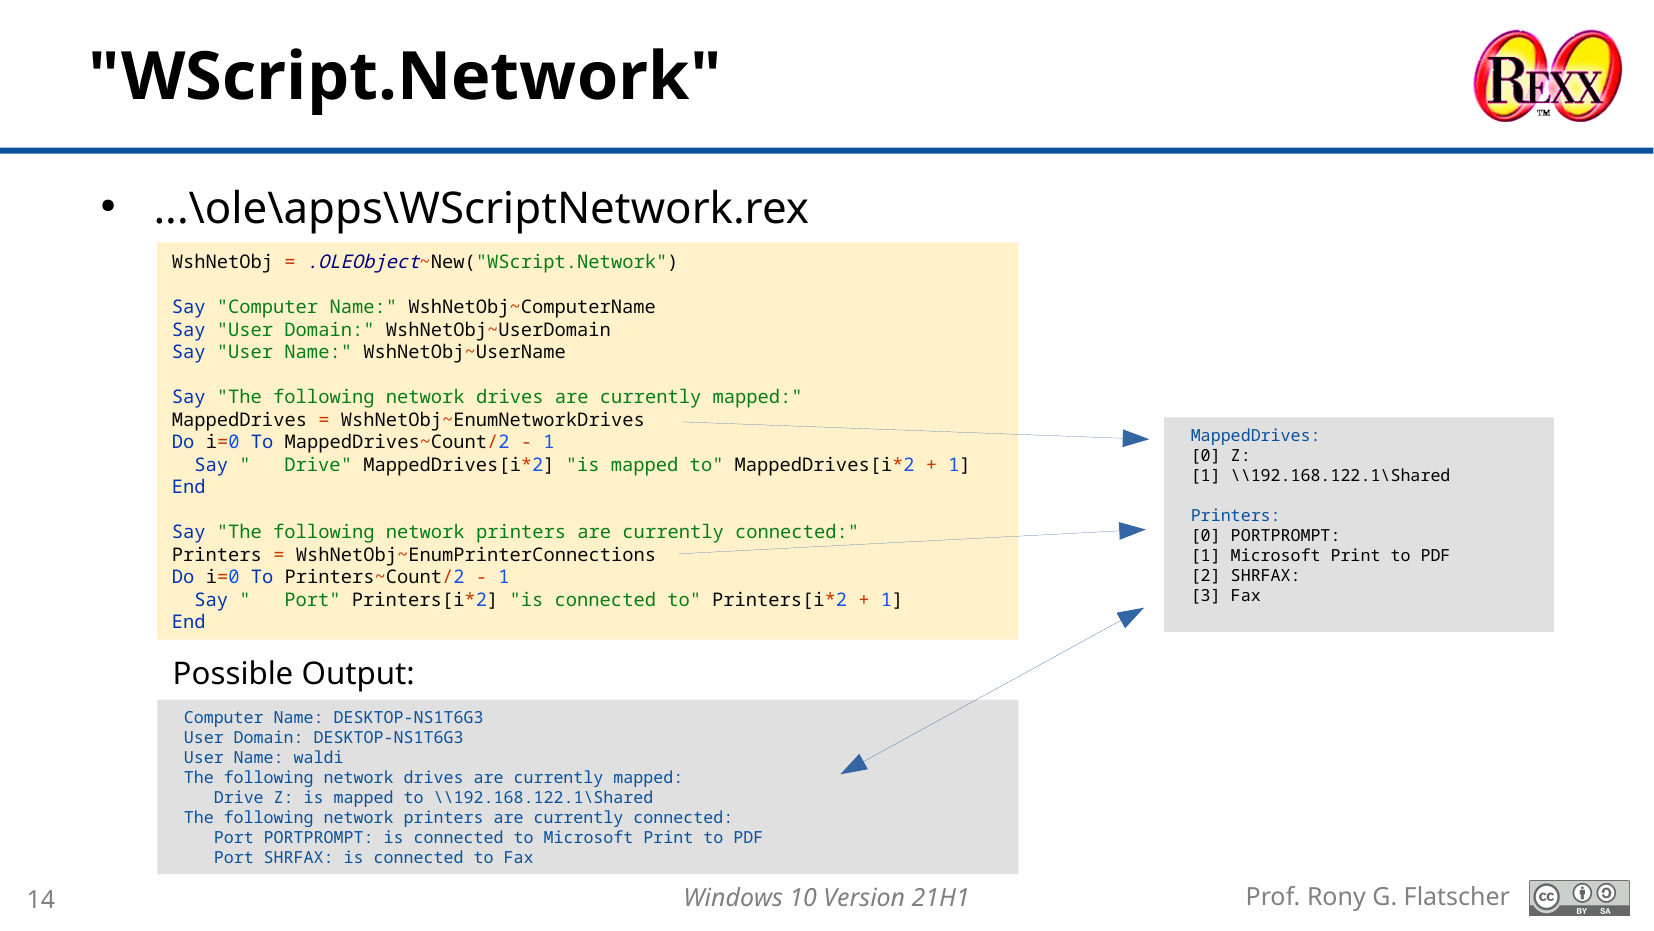

# "WScript.Network"
...\ole\apps\WScriptNetwork.rex
WshNetObj = .OLEObject~New("WScript.Network")
Say "Computer Name:" WshNetObj~ComputerName
Say "User Domain:" WshNetObj~UserDomain
Say "User Name:" WshNetObj~UserName
Say "The following network drives are currently mapped:"
MappedDrives = WshNetObj~EnumNetworkDrives
Do i=0 To MappedDrives~Count/2 - 1
 Say " Drive" MappedDrives[i*2] "is mapped to" MappedDrives[i*2 + 1]
End
Say "The following network printers are currently connected:"
Printers = WshNetObj~EnumPrinterConnections
Do i=0 To Printers~Count/2 - 1
 Say " Port" Printers[i*2] "is connected to" Printers[i*2 + 1]
End
MappedDrives:
[0] Z:
[1] \\192.168.122.1\Shared
Printers:
[0] PORTPROMPT:
[1] Microsoft Print to PDF
[2] SHRFAX:
[3] Fax
Possible Output:
Computer Name: DESKTOP-NS1T6G3
User Domain: DESKTOP-NS1T6G3
User Name: waldi
The following network drives are currently mapped:
 Drive Z: is mapped to \\192.168.122.1\Shared
The following network printers are currently connected:
 Port PORTPROMPT: is connected to Microsoft Print to PDF
 Port SHRFAX: is connected to Fax
Windows 10 Version 21H1